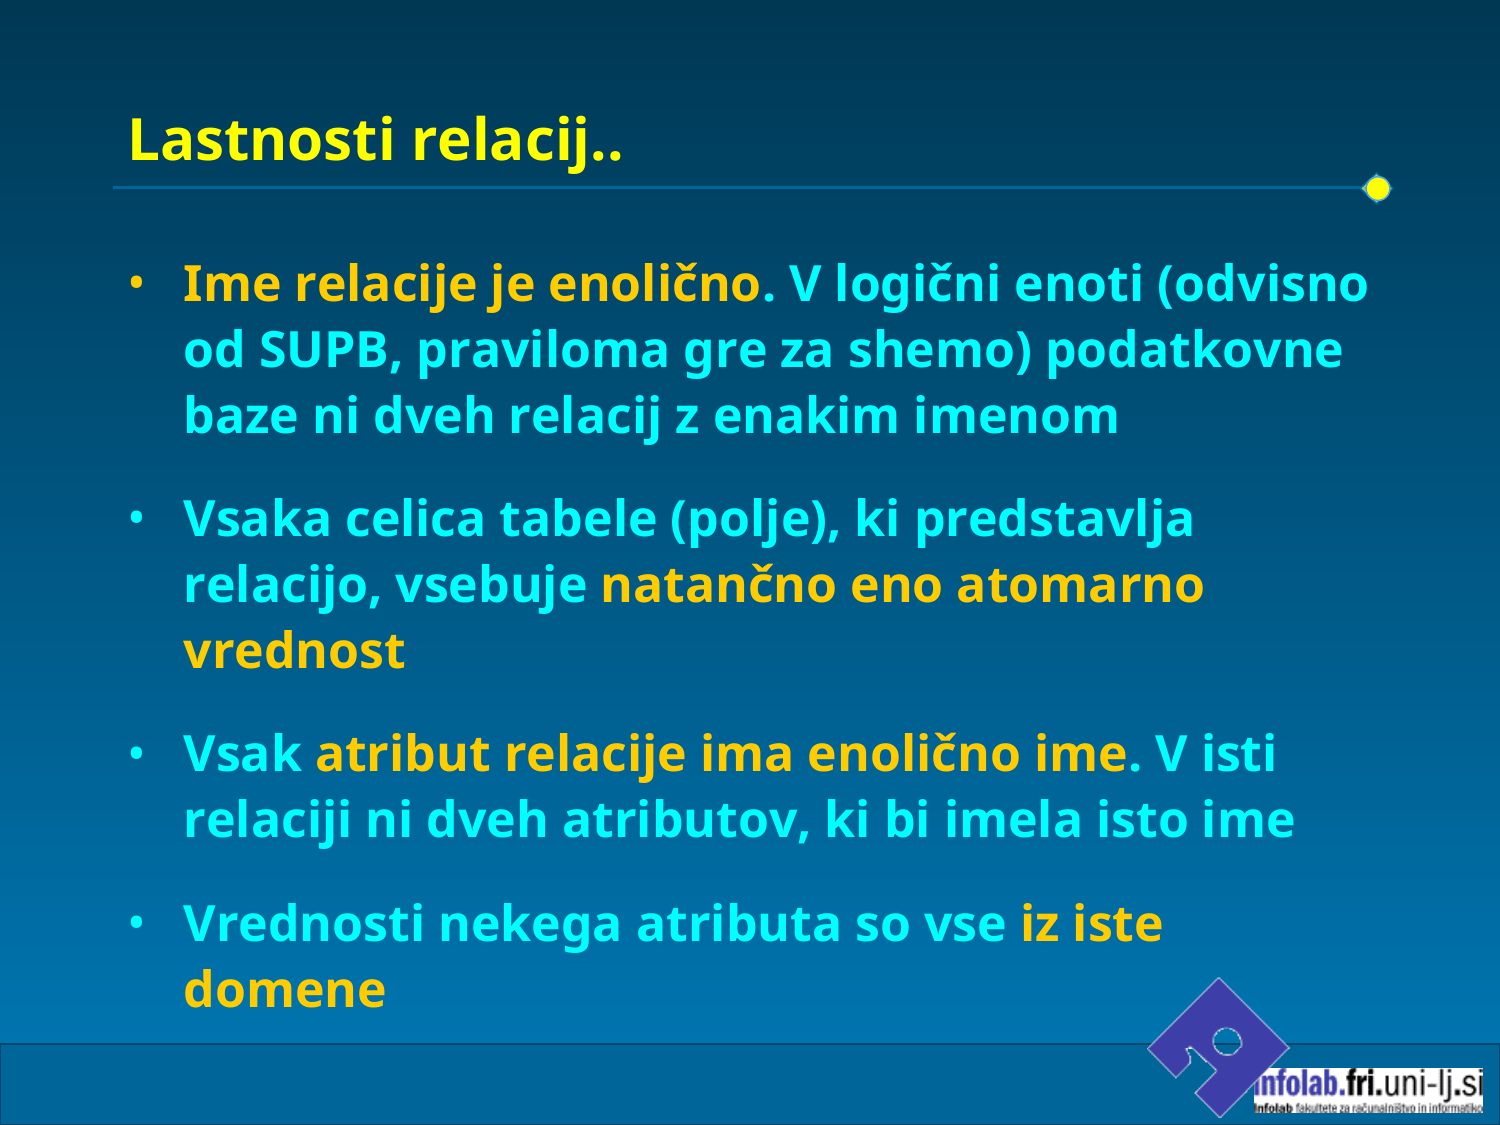

# Lastnosti relacij..
Ime relacije je enolično. V logični enoti (odvisno od SUPB, praviloma gre za shemo) podatkovne baze ni dveh relacij z enakim imenom
Vsaka celica tabele (polje), ki predstavlja relacijo, vsebuje natančno eno atomarno vrednost
Vsak atribut relacije ima enolično ime. V isti relaciji ni dveh atributov, ki bi imela isto ime
Vrednosti nekega atributa so vse iz iste domene